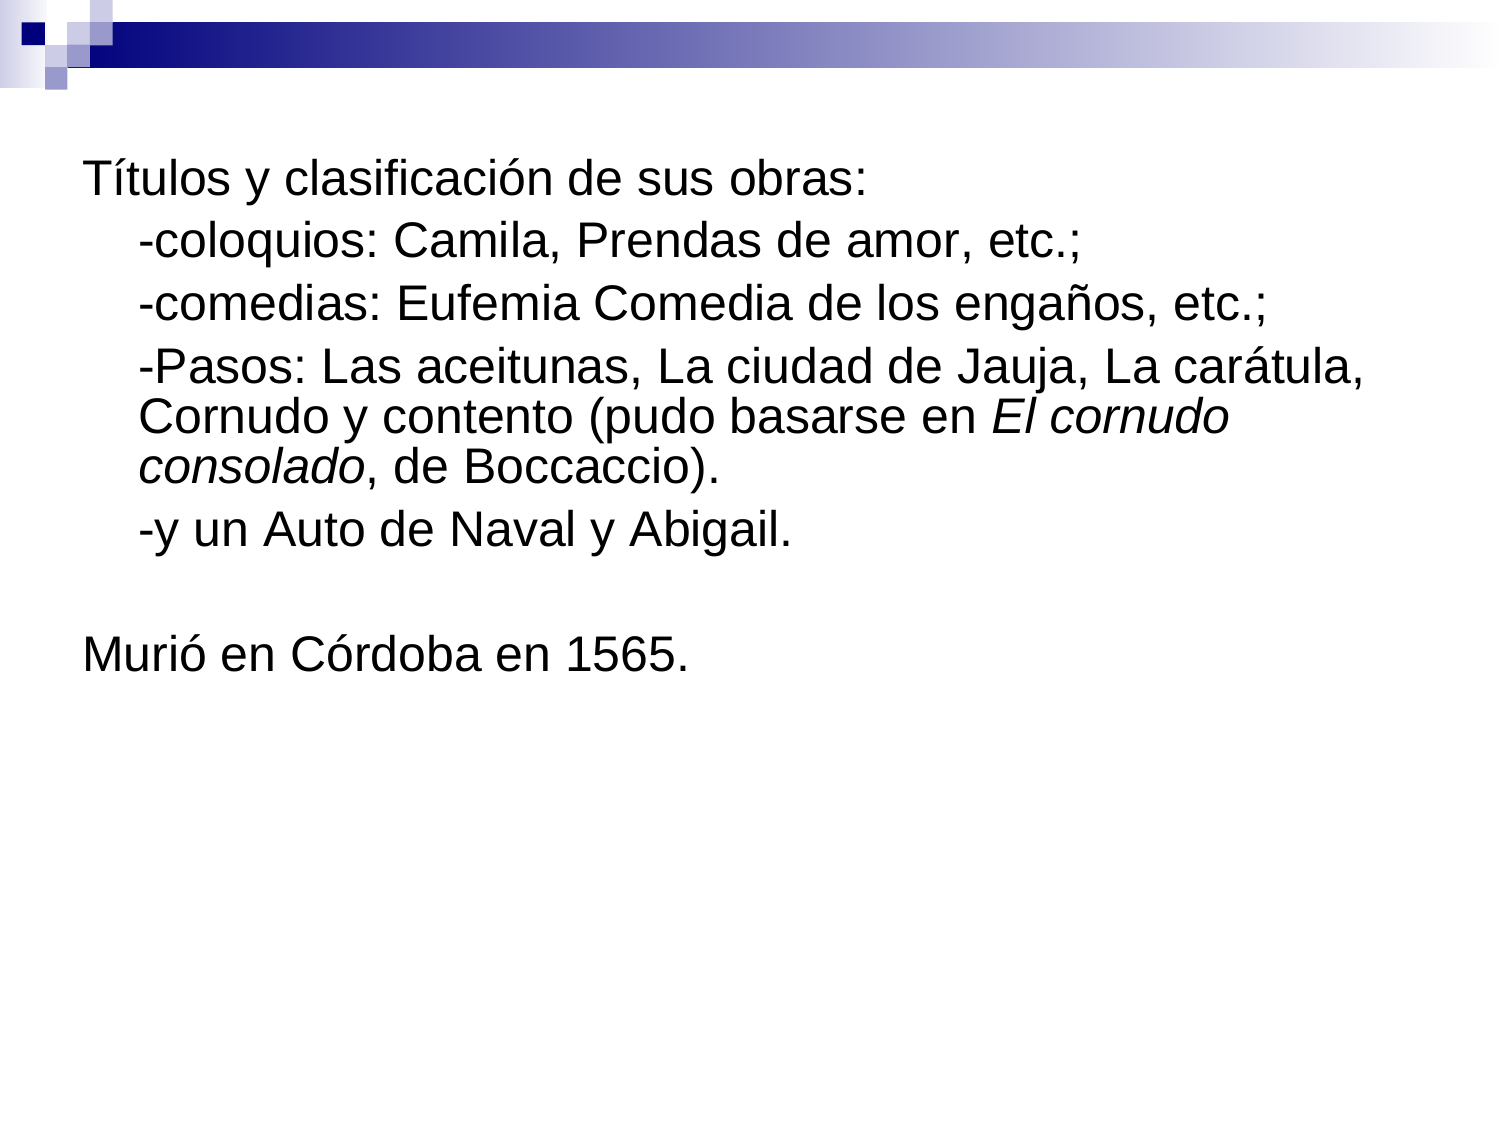

# Títulos y clasificación de sus obras:
	-coloquios: Camila, Prendas de amor, etc.;
	-comedias: Eufemia Comedia de los engaños, etc.;
	-Pasos: Las aceitunas, La ciudad de Jauja, La carátula, Cornudo y contento (pudo basarse en El cornudo consolado, de Boccaccio).
	-y un Auto de Naval y Abigail.
Murió en Córdoba en 1565.